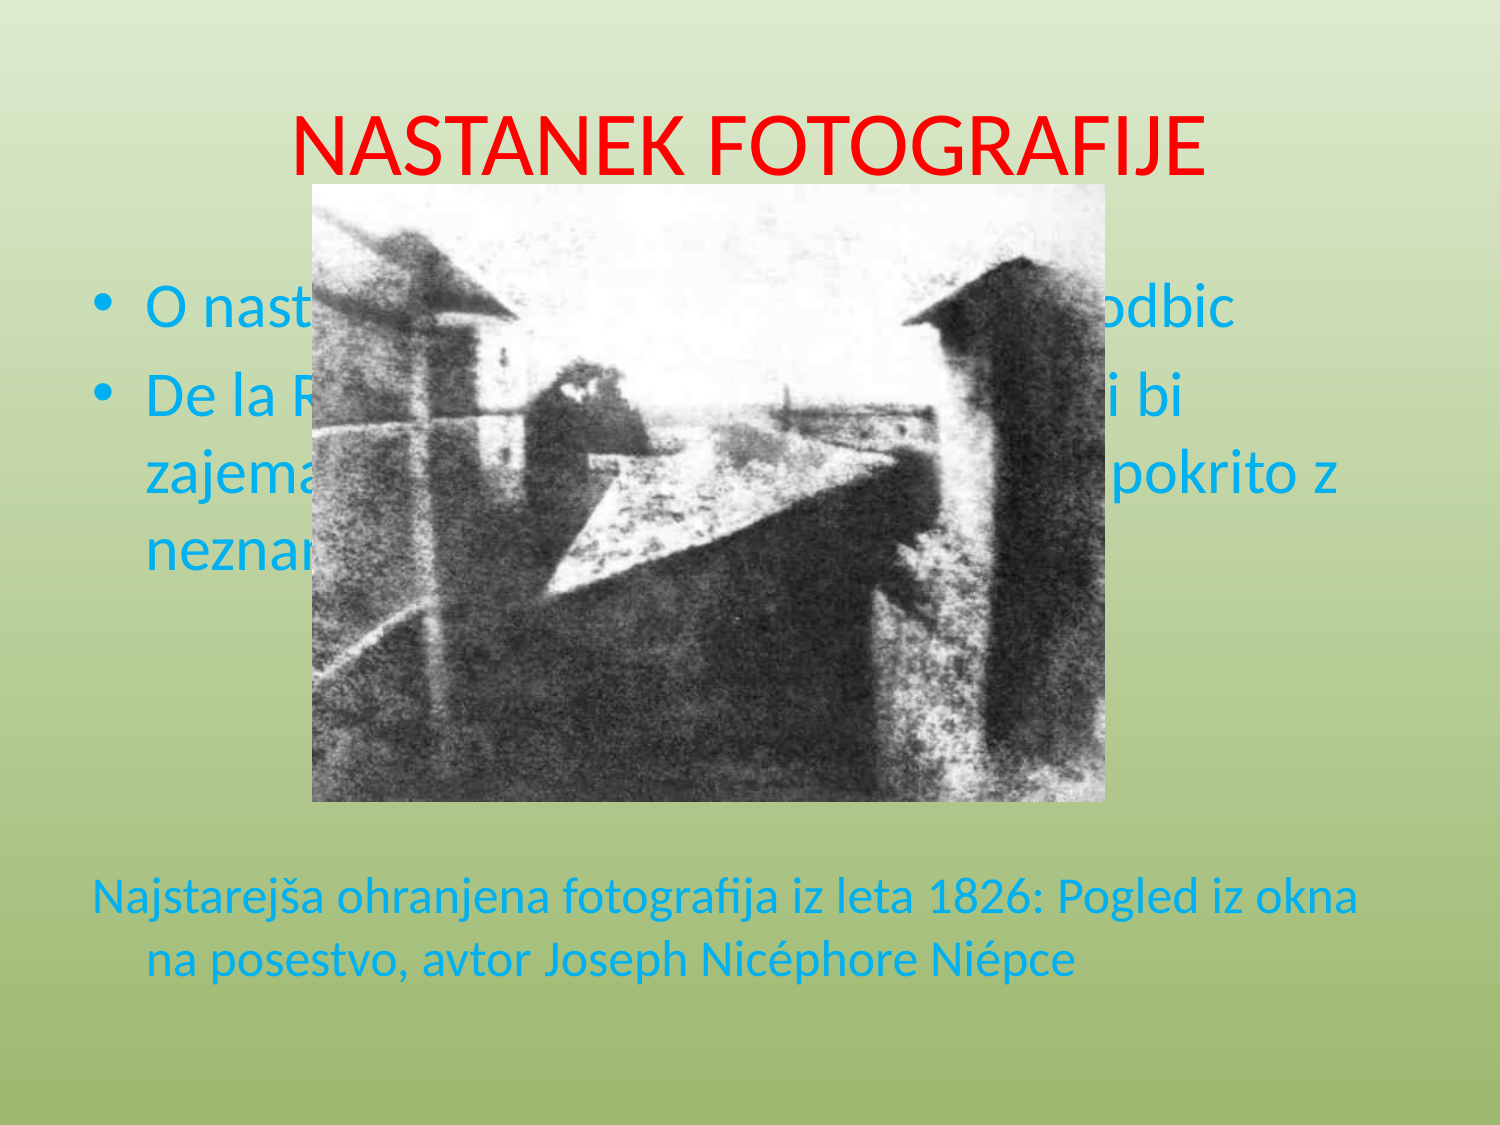

# NASTANEK FOTOGRAFIJE
O nastanku fotografije kroži veliko zgodbic
De la Roche – zamislil si je material, ki bi zajemal barve narave na trdo ploščo, pokrito z neznano snovjo
Najstarejša ohranjena fotografija iz leta 1826: Pogled iz okna na posestvo, avtor Joseph Nicéphore Niépce